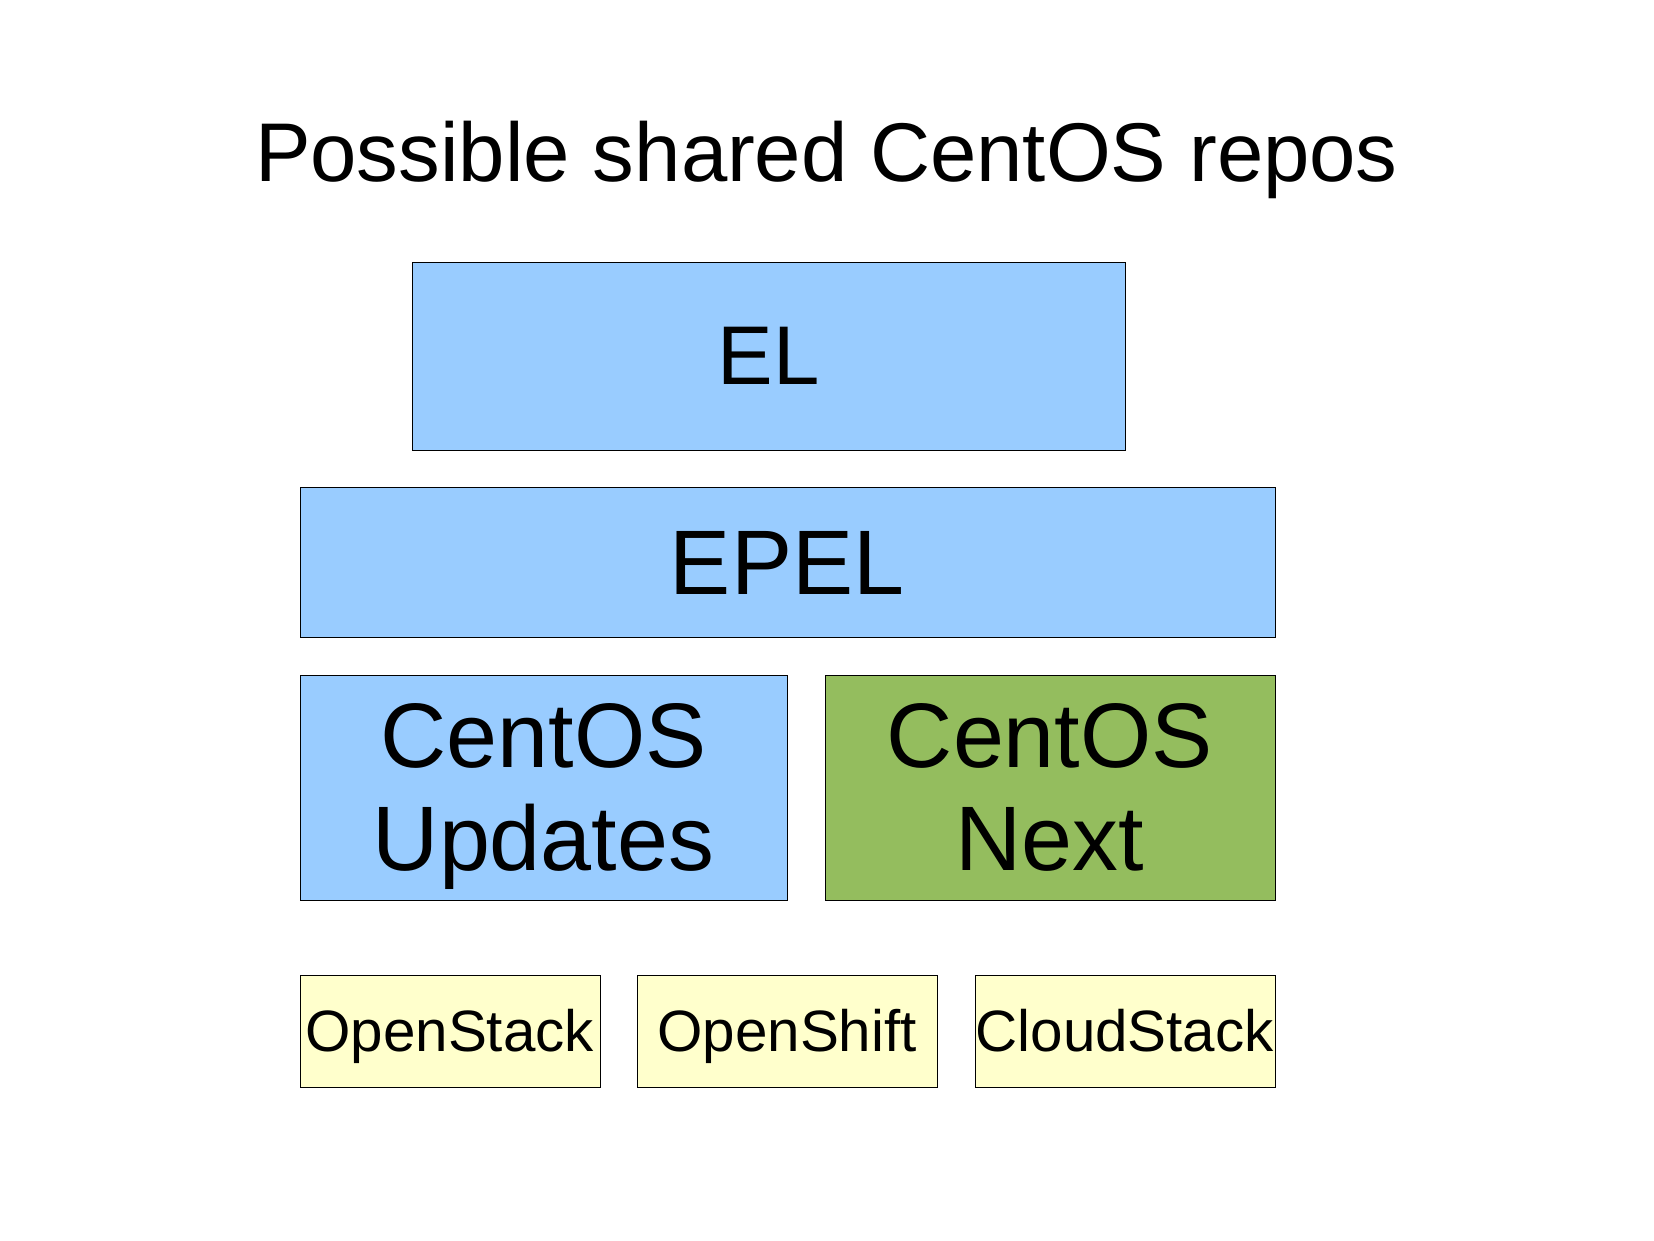

# Possible shared CentOS repos
EL
EPEL
CentOS
Updates
CentOS
Next
OpenStack
OpenShift
CloudStack